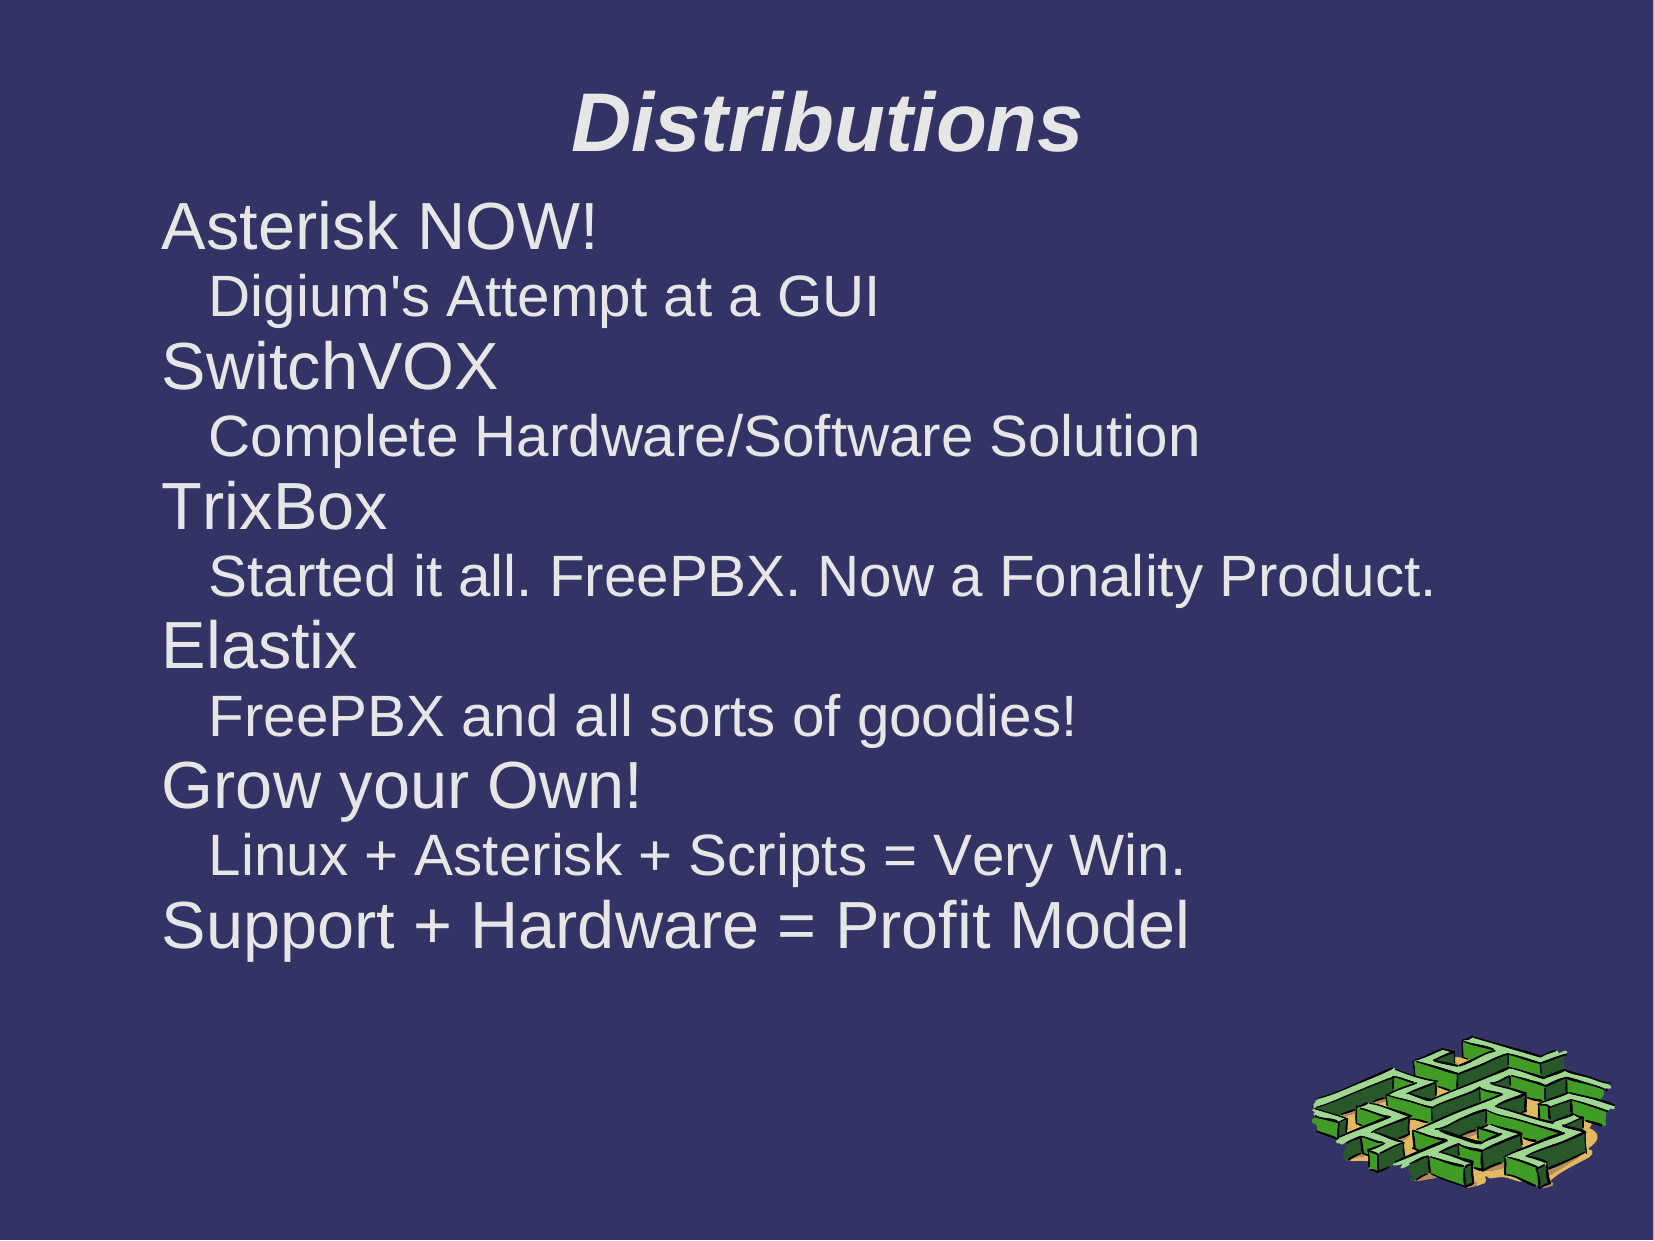

# Distributions
Asterisk NOW!
Digium's Attempt at a GUI
SwitchVOX
Complete Hardware/Software Solution
TrixBox
Started it all. FreePBX. Now a Fonality Product.
Elastix
FreePBX and all sorts of goodies!
Grow your Own!
Linux + Asterisk + Scripts = Very Win.
Support + Hardware = Profit Model